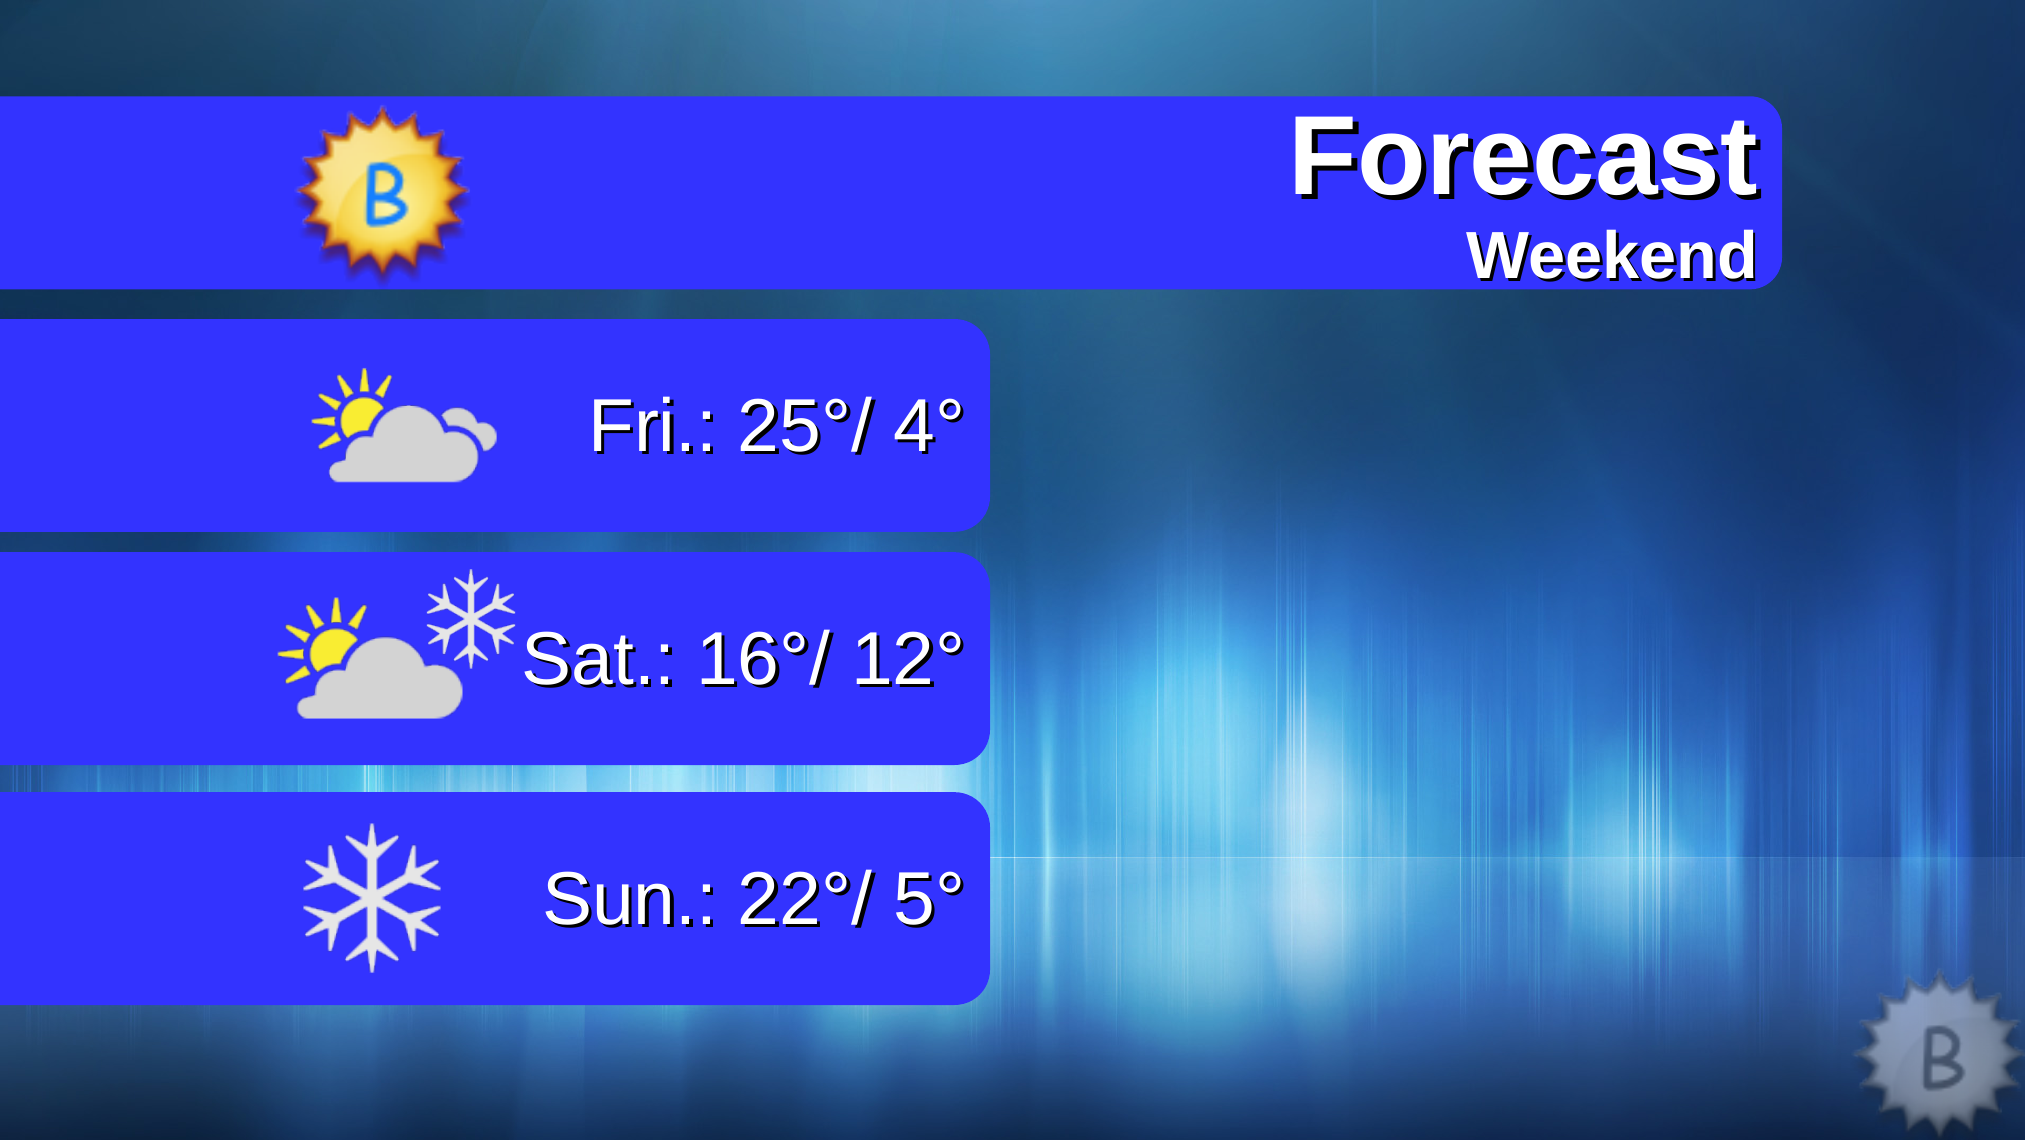

Forecast
Weekend
Fri.: 25°/ 4°
Sat.: 16°/ 12°
Sun.: 22°/ 5°